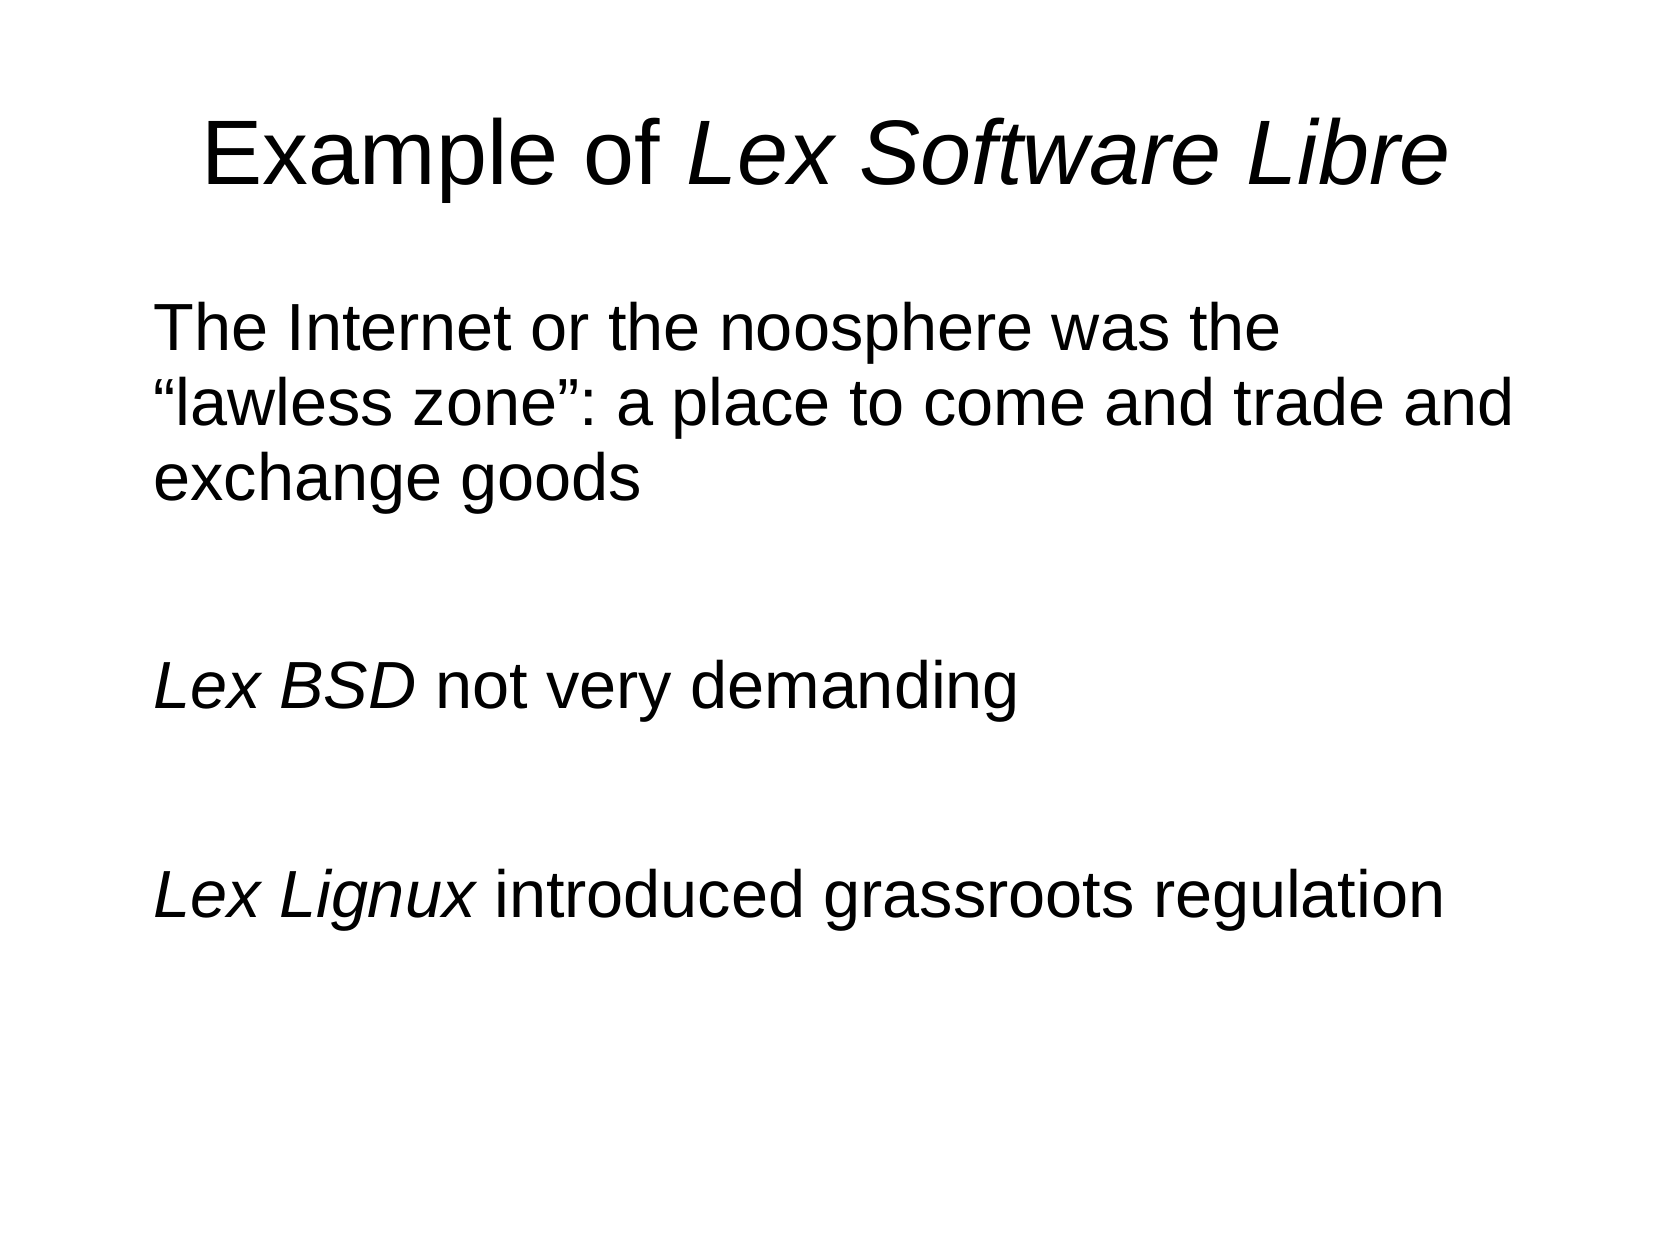

# Example of Lex Software Libre
The Internet or the noosphere was the “lawless zone”: a place to come and trade and exchange goods
Lex BSD not very demanding
Lex Lignux introduced grassroots regulation